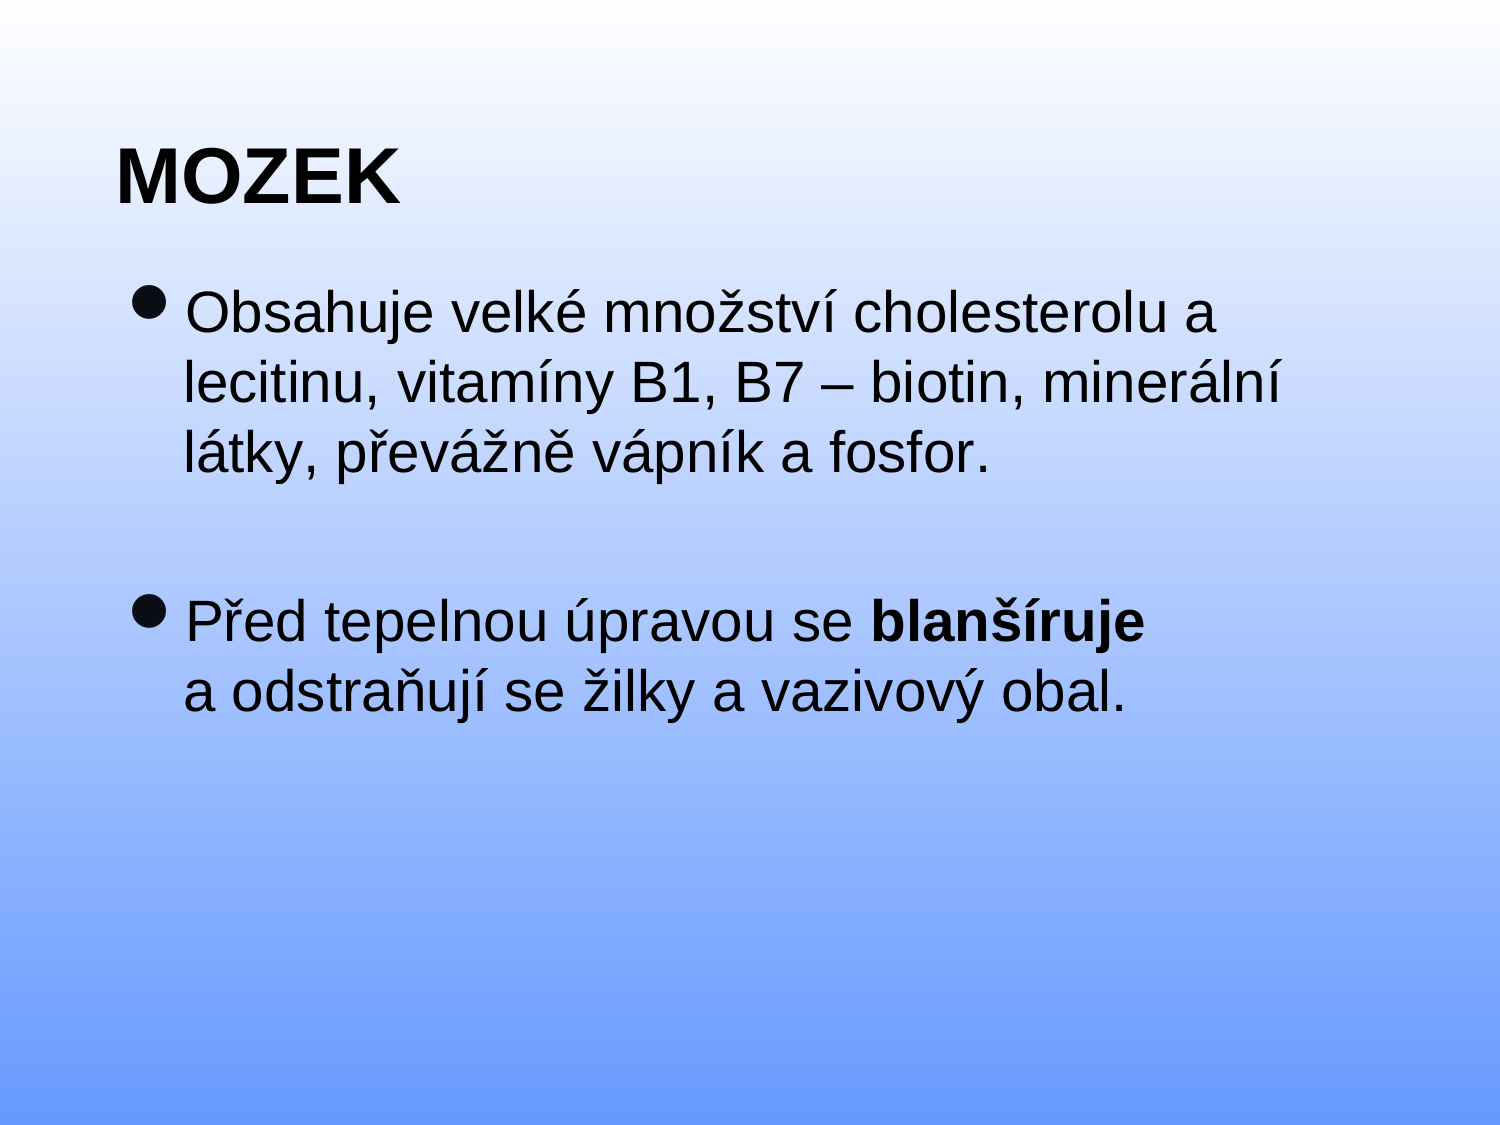

# MOZEK
Obsahuje velké množství cholesterolu a lecitinu, vitamíny B1, B7 – biotin, minerální látky, převážně vápník a fosfor.
Před tepelnou úpravou se blanšíruje
a odstraňují se žilky a vazivový obal.